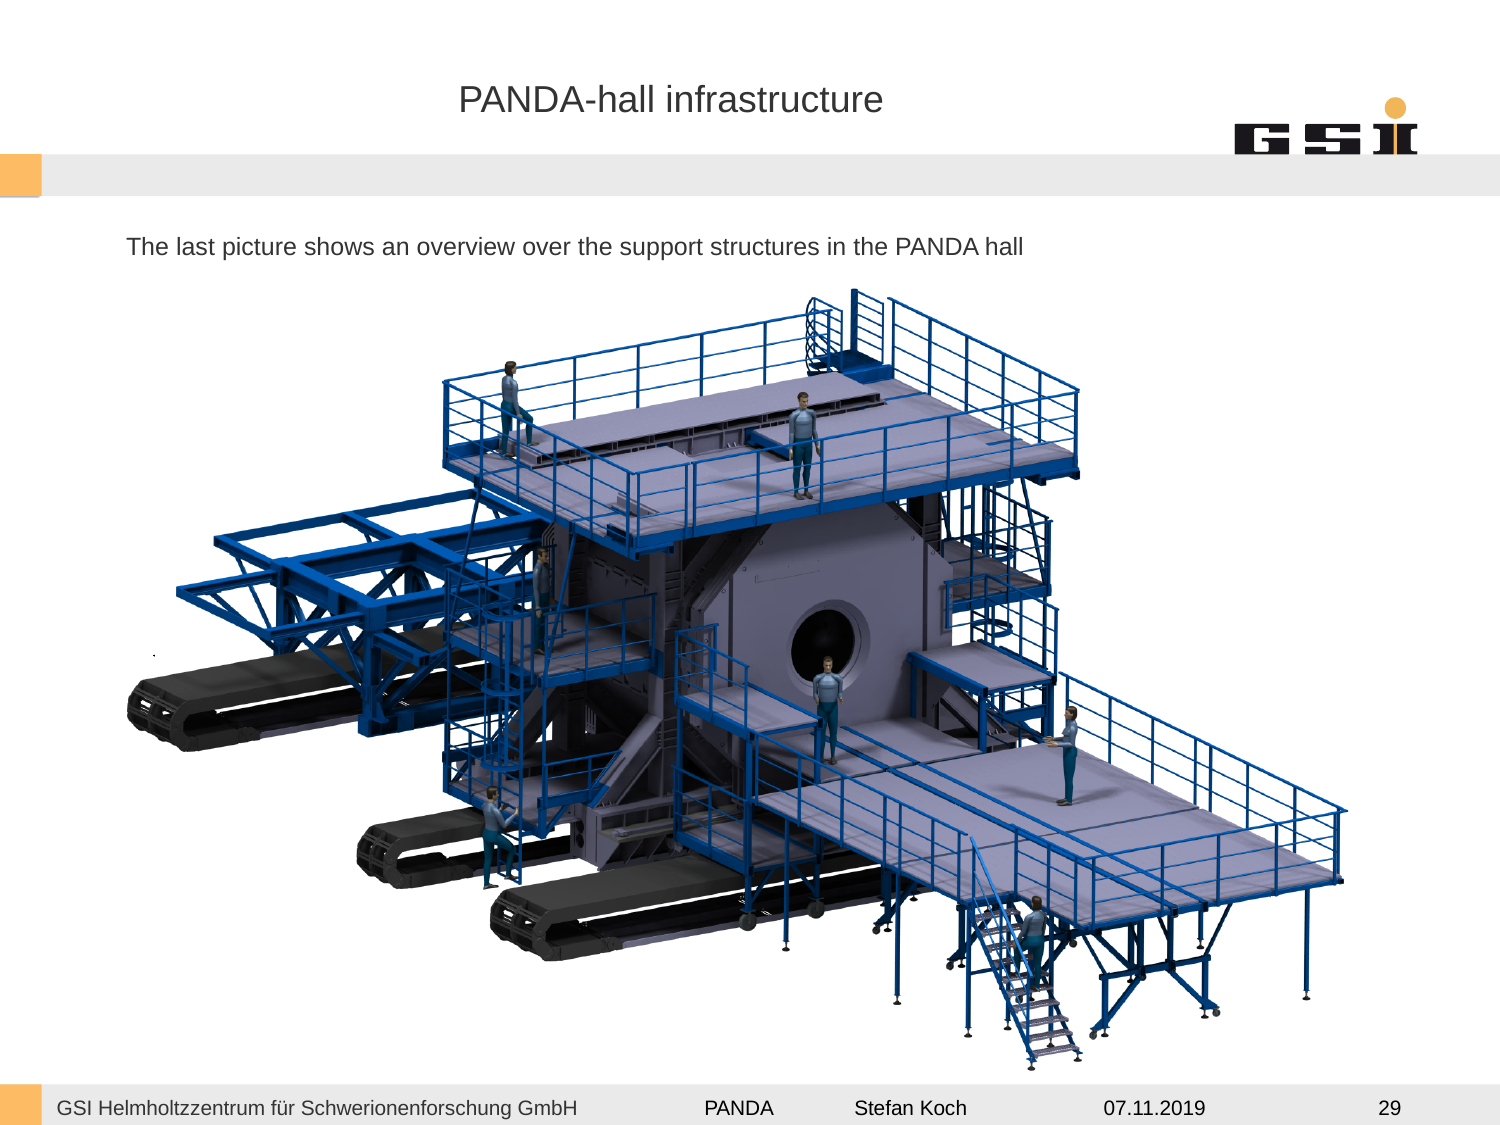

PANDA-hall infrastructure
The last picture shows an overview over the support structures in the PANDA hall